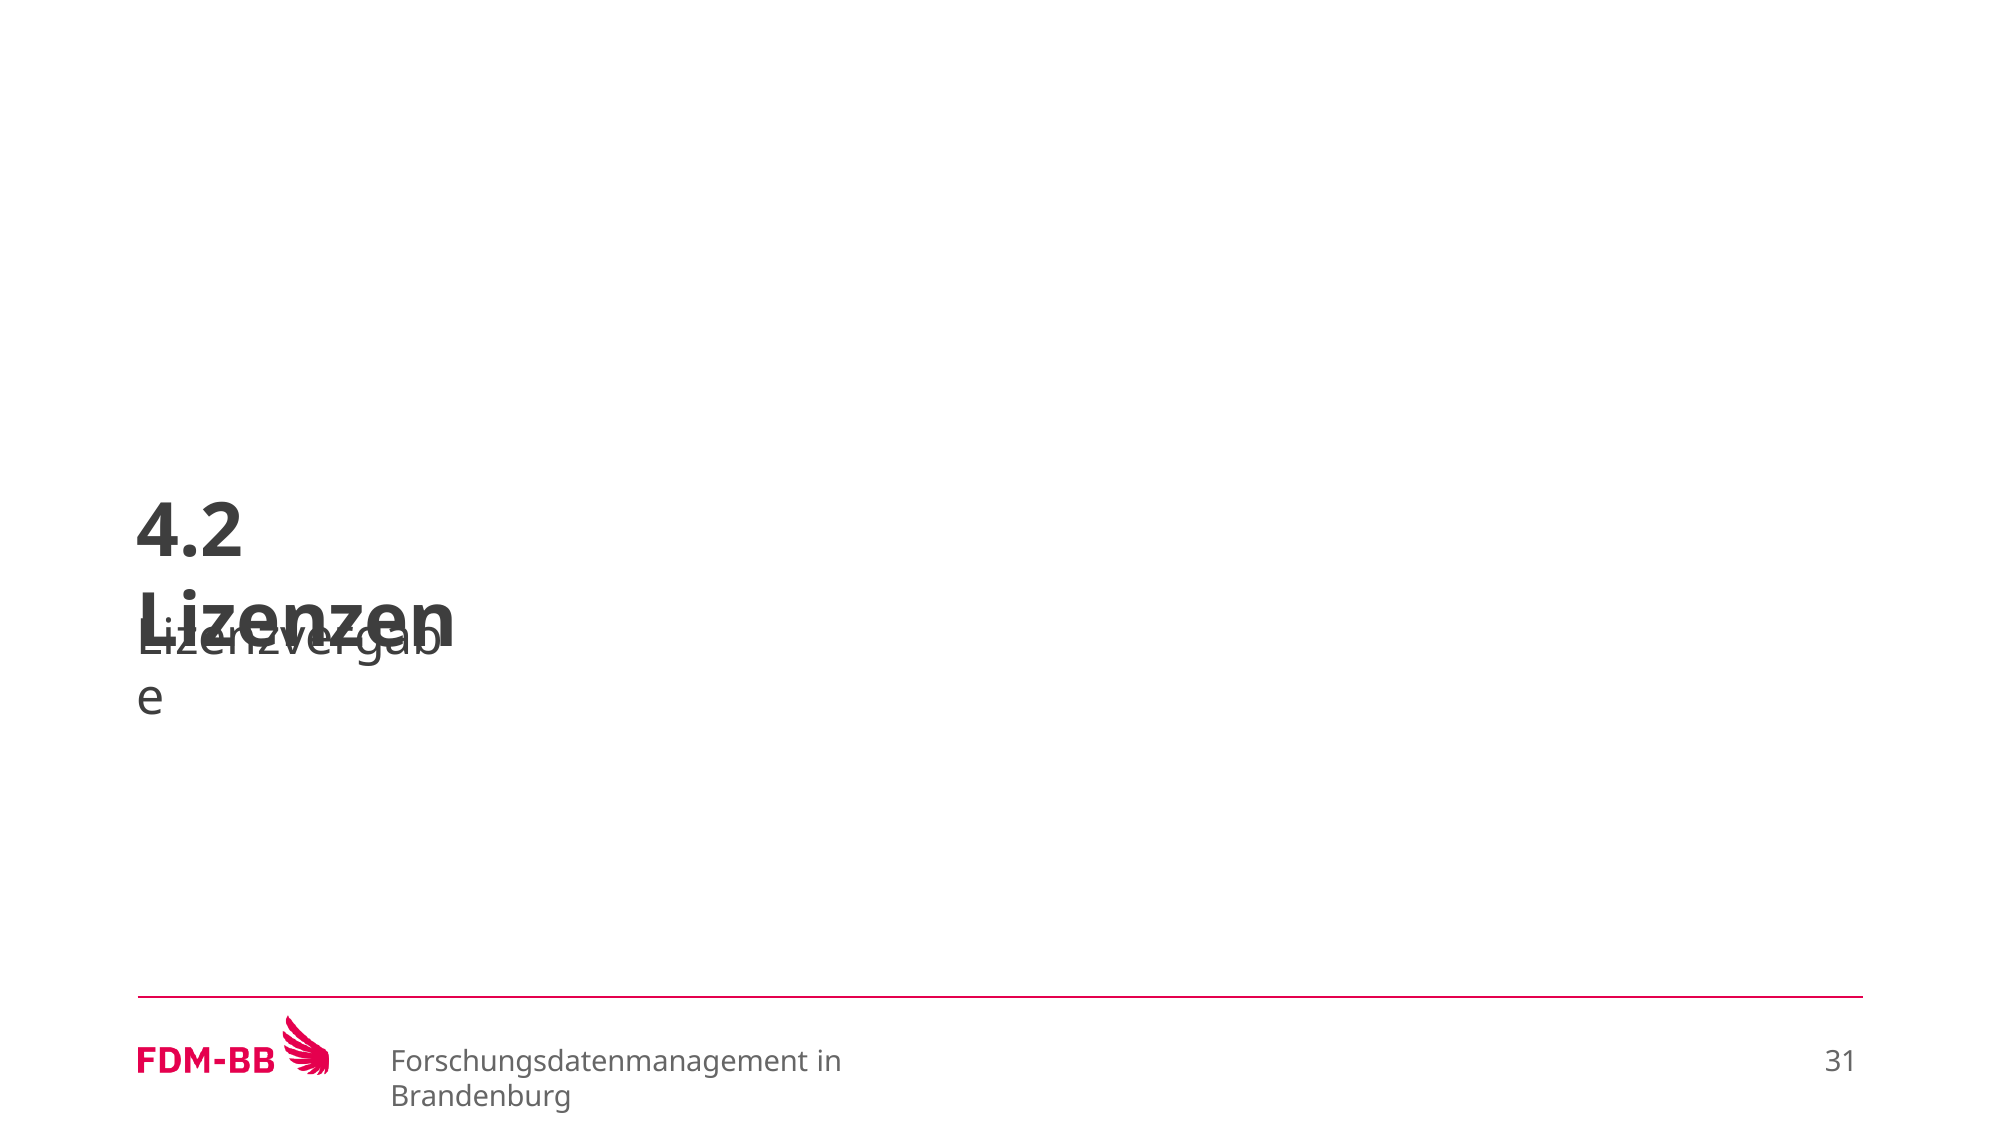

4.2 Lizenzen
Lizenzvergabe
Forschungsdatenmanagement in Brandenburg
31